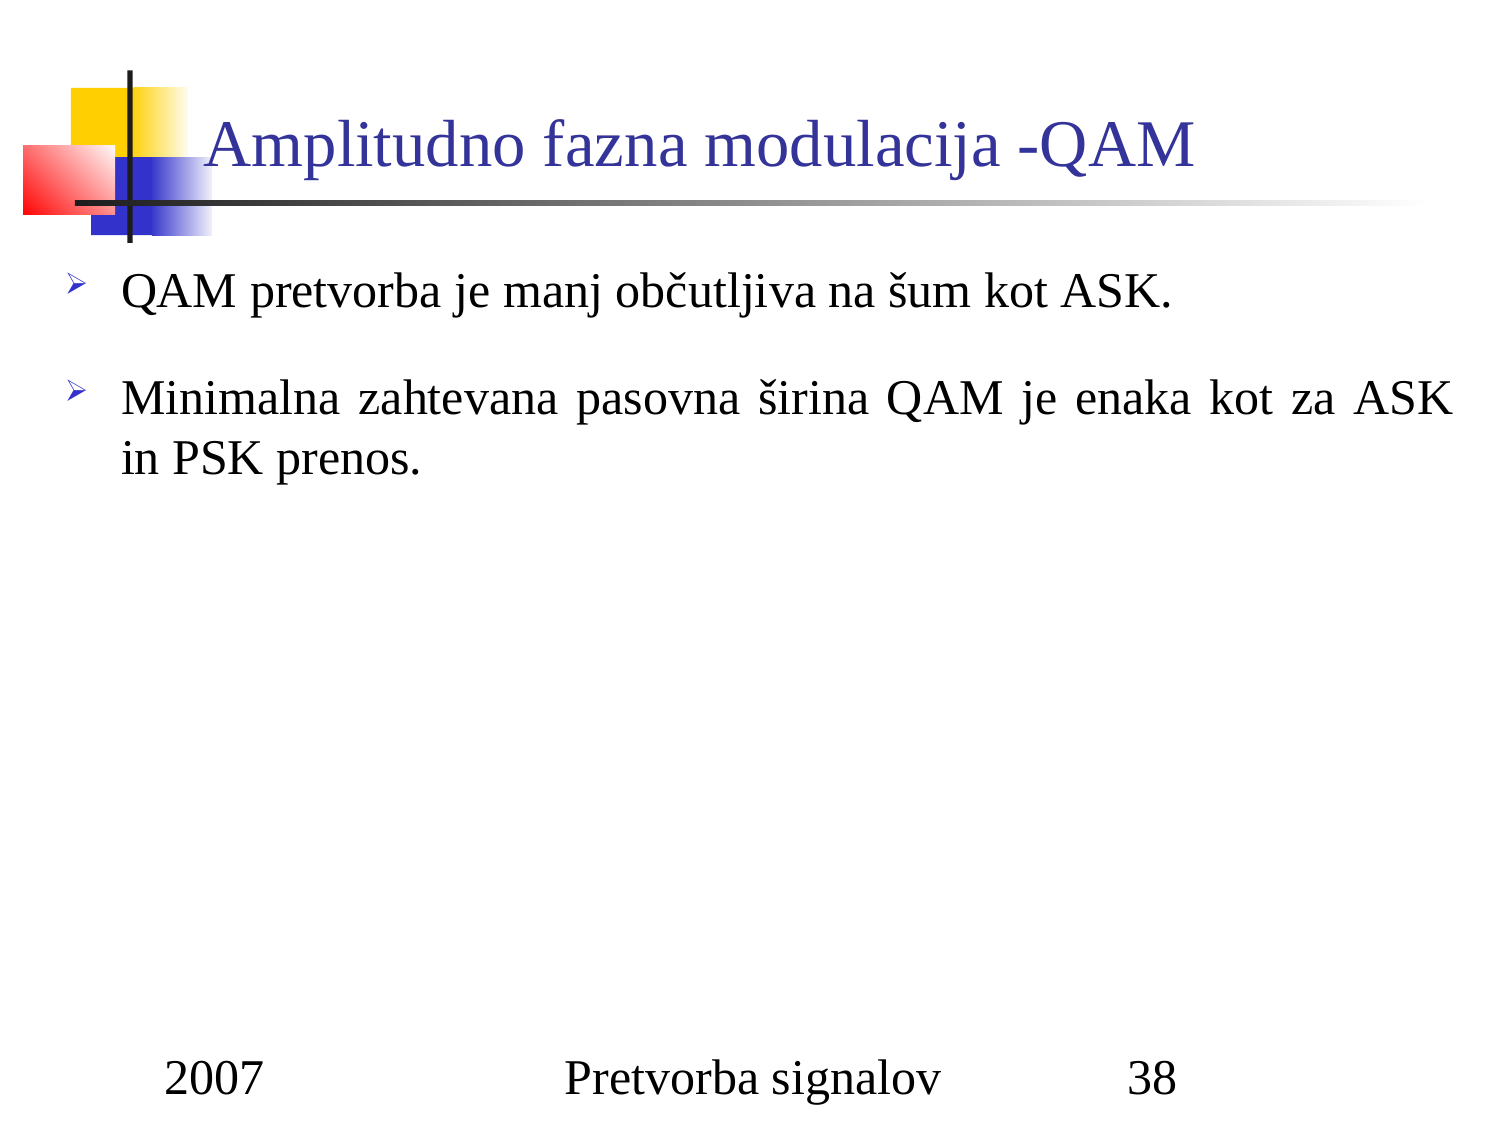

# Amplitudno fazna modulacija -QAM
QAM pretvorba je manj občutljiva na šum kot ASK.
Minimalna zahtevana pasovna širina QAM je enaka kot za ASK in PSK prenos.
2007
Pretvorba signalov
38